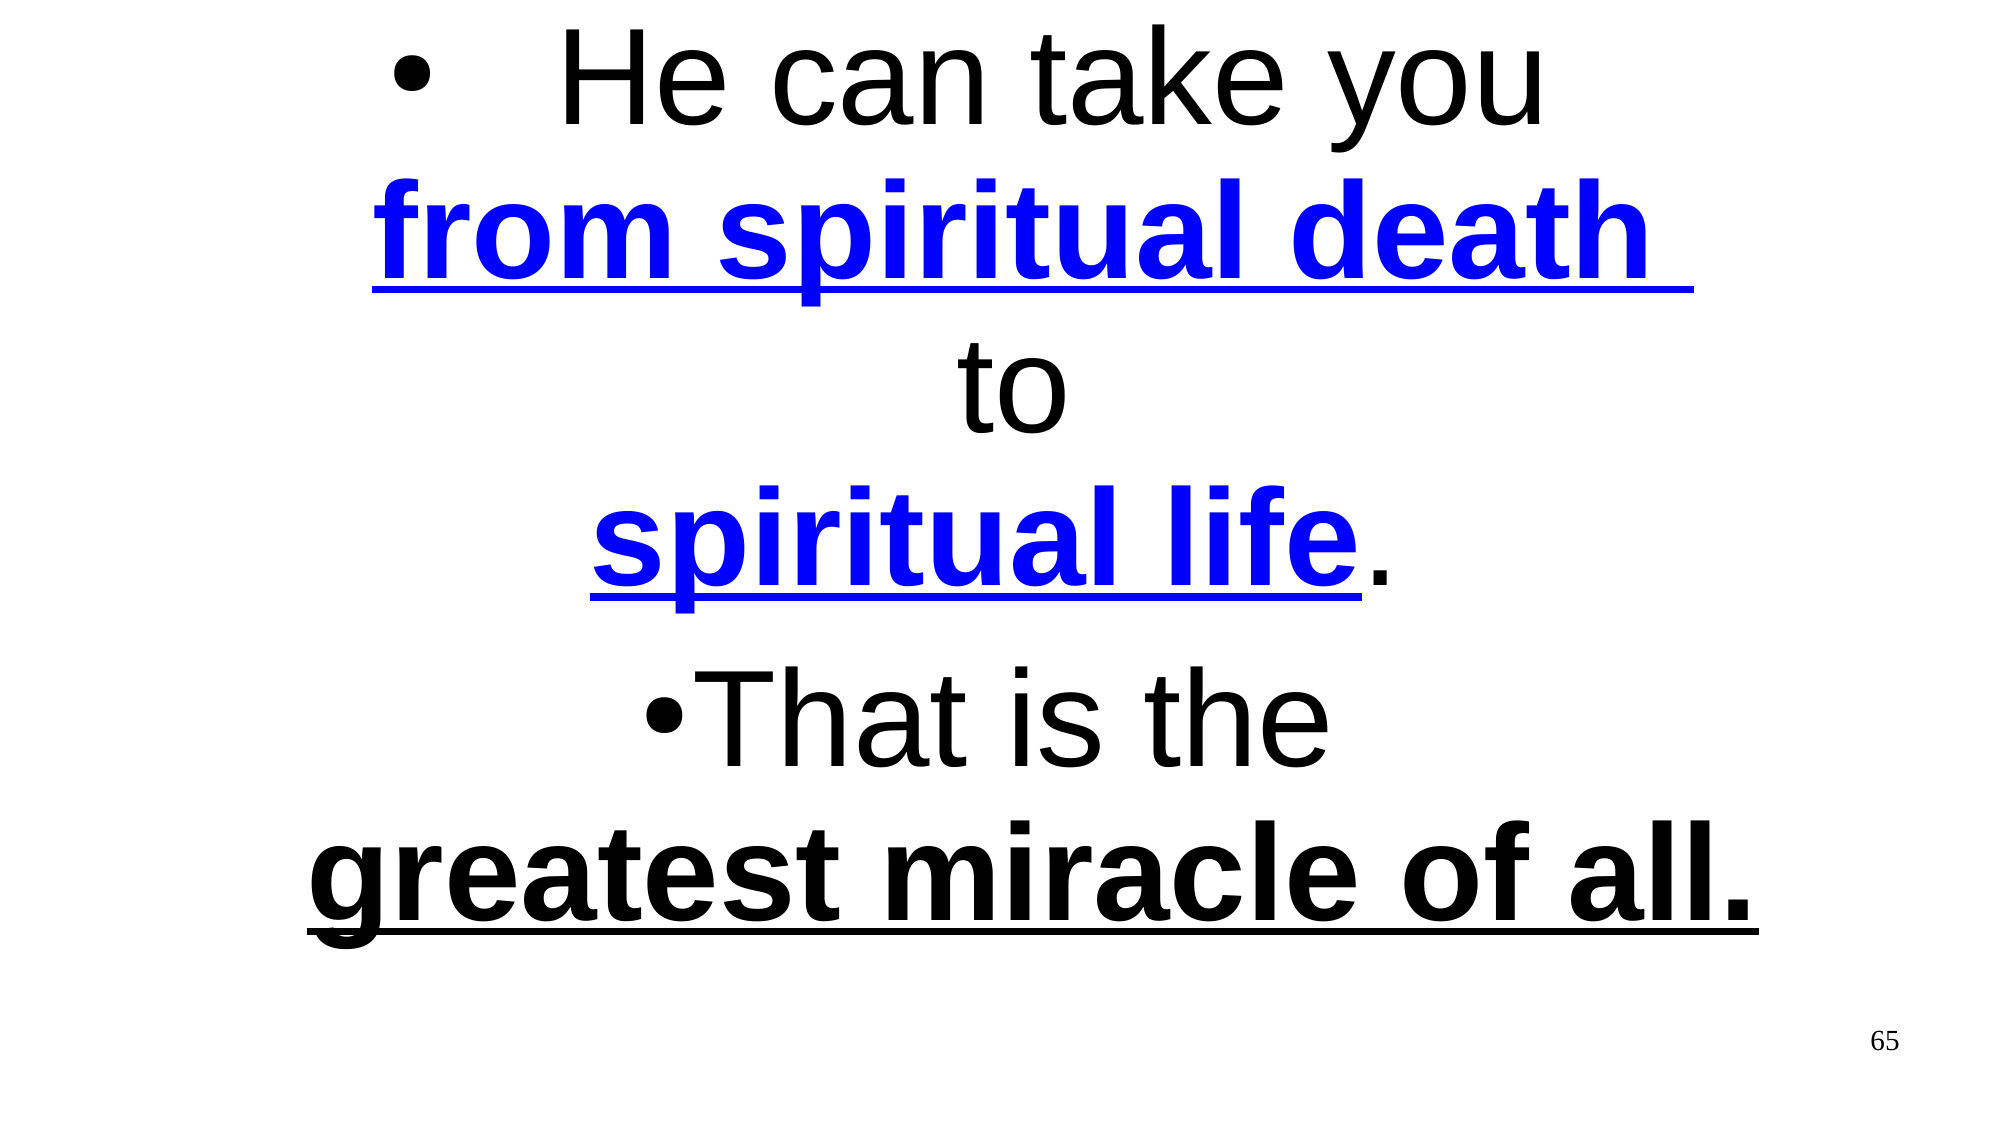

# He can take you from spiritual death to spiritual life.
That is the
greatest miracle of all.
65